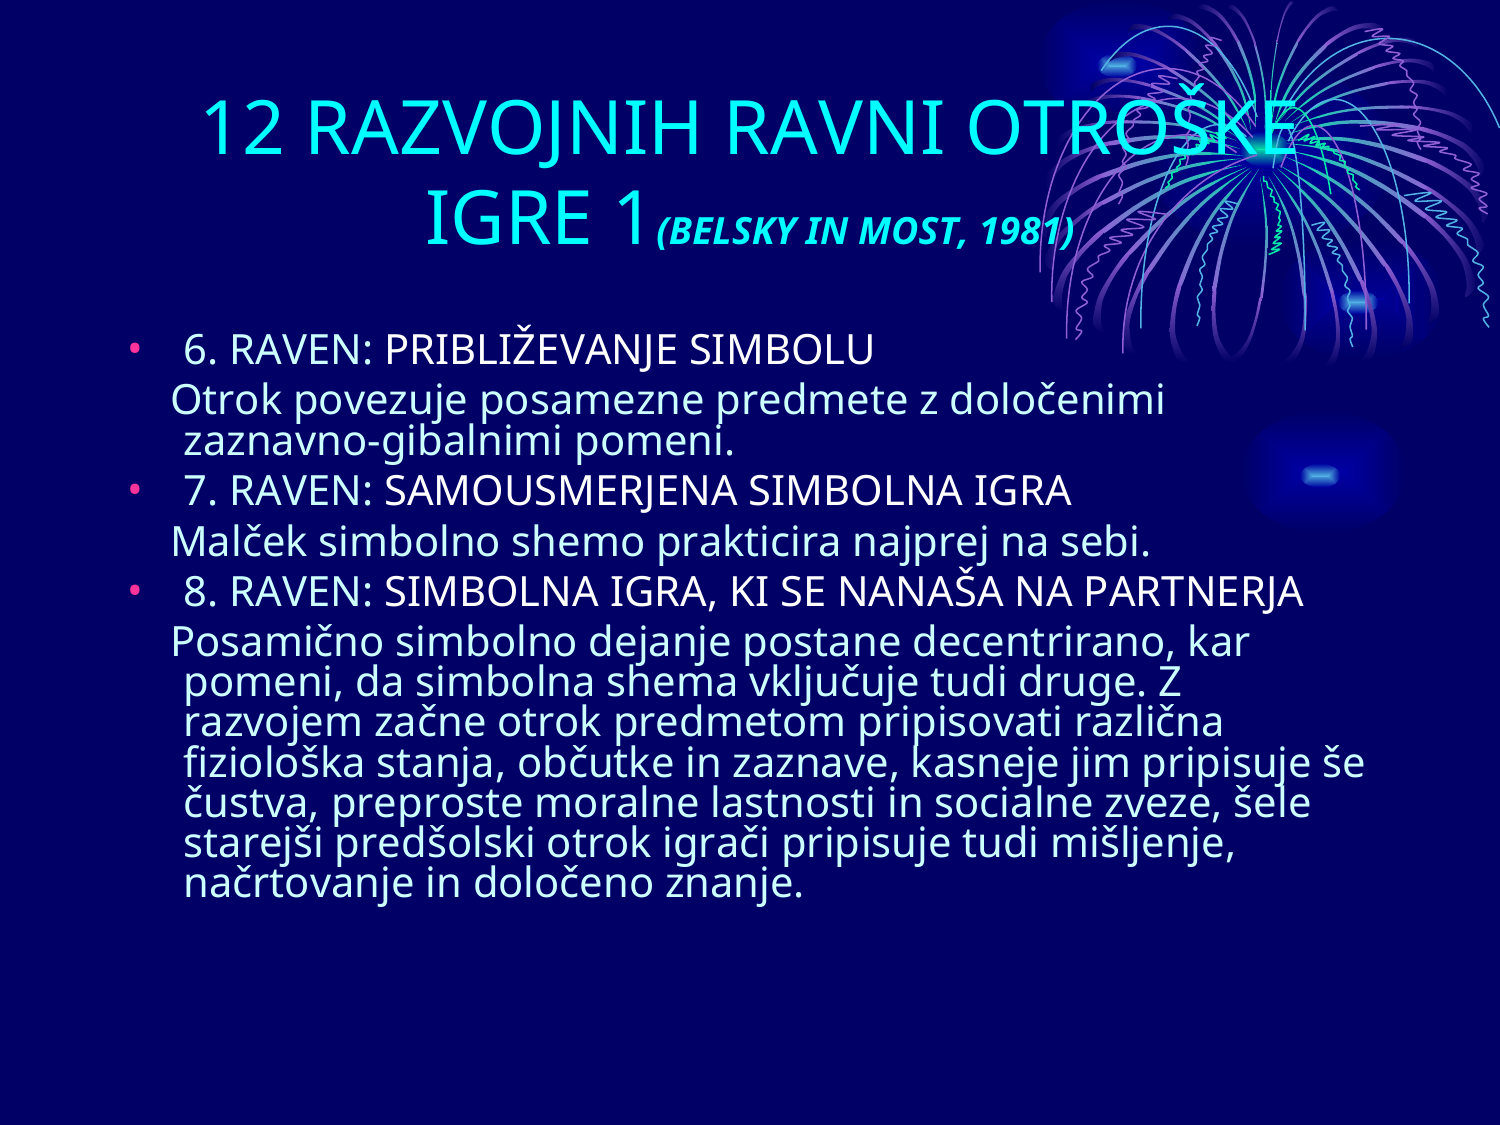

# 12 RAZVOJNIH RAVNI OTROŠKE IGRE 1(BELSKY IN MOST, 1981)
6. RAVEN: PRIBLIŽEVANJE SIMBOLU
 Otrok povezuje posamezne predmete z določenimi zaznavno-gibalnimi pomeni.
7. RAVEN: SAMOUSMERJENA SIMBOLNA IGRA
 Malček simbolno shemo prakticira najprej na sebi.
8. RAVEN: SIMBOLNA IGRA, KI SE NANAŠA NA PARTNERJA
 Posamično simbolno dejanje postane decentrirano, kar pomeni, da simbolna shema vključuje tudi druge. Z razvojem začne otrok predmetom pripisovati različna fiziološka stanja, občutke in zaznave, kasneje jim pripisuje še čustva, preproste moralne lastnosti in socialne zveze, šele starejši predšolski otrok igrači pripisuje tudi mišljenje, načrtovanje in določeno znanje.